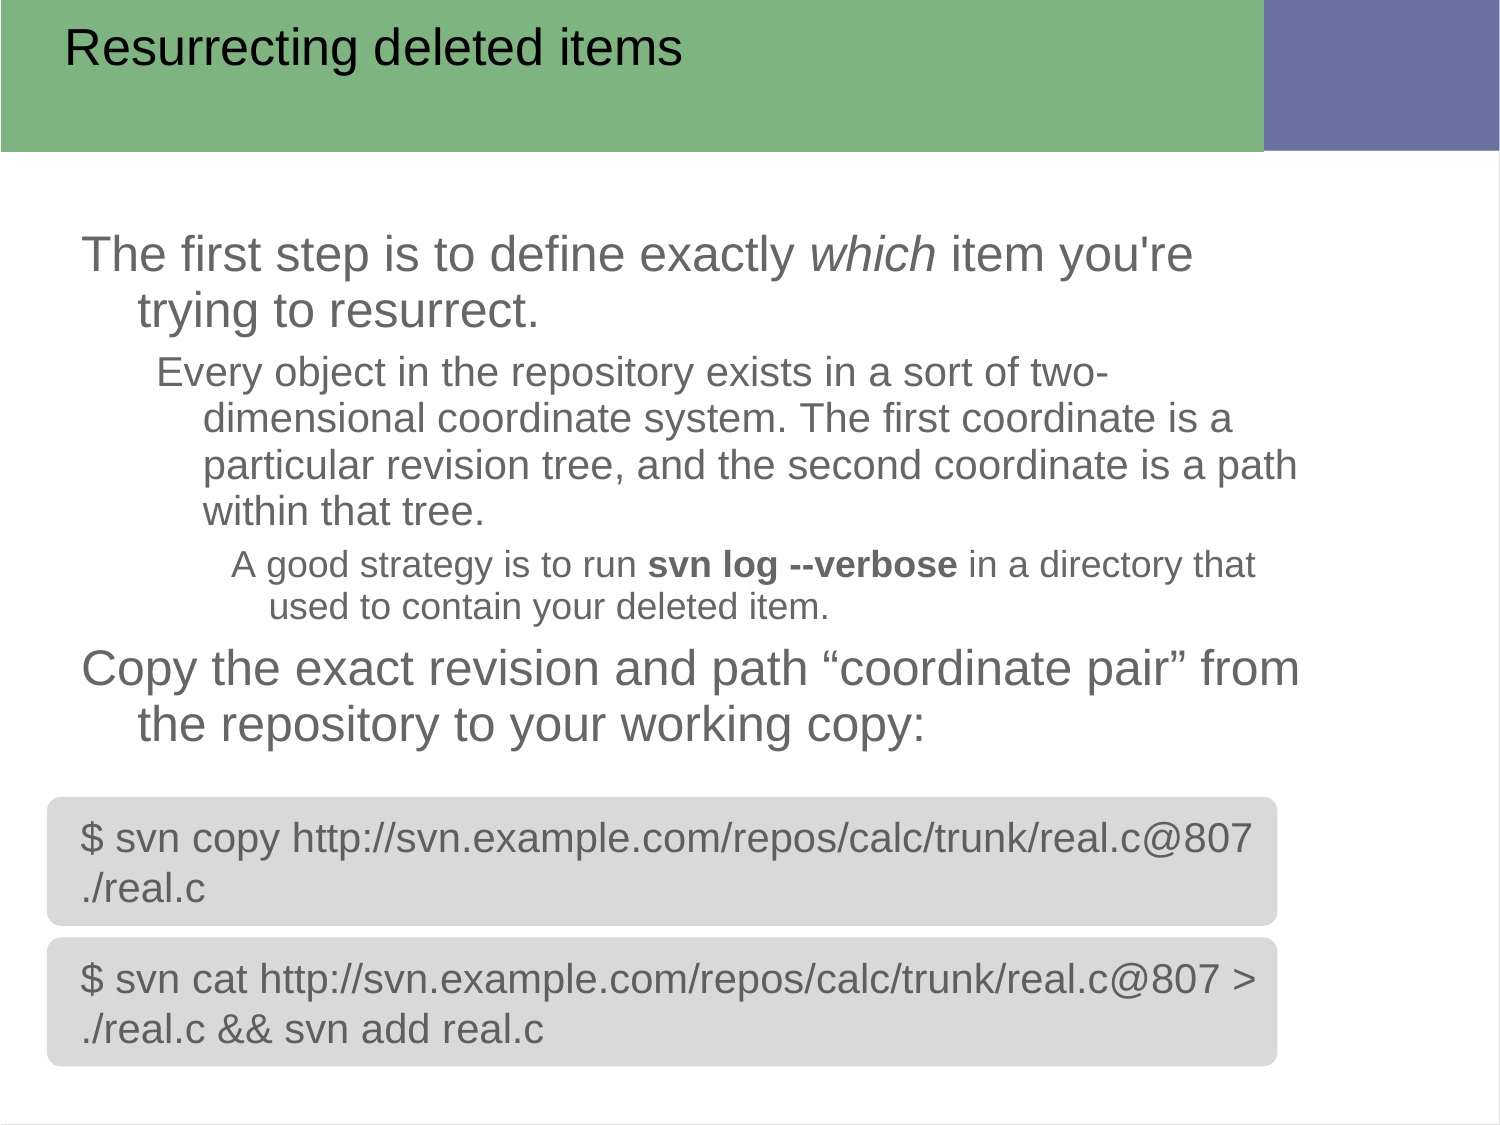

# Resurrecting deleted items
The first step is to define exactly which item you're trying to resurrect.
Every object in the repository exists in a sort of two-dimensional coordinate system. The first coordinate is a particular revision tree, and the second coordinate is a path within that tree.
A good strategy is to run svn log --verbose in a directory that used to contain your deleted item.
Copy the exact revision and path “coordinate pair” from the repository to your working copy:
$ svn copy http://svn.example.com/repos/calc/trunk/real.c@807 ./real.c
$ svn cat http://svn.example.com/repos/calc/trunk/real.c@807 > ./real.c && svn add real.c